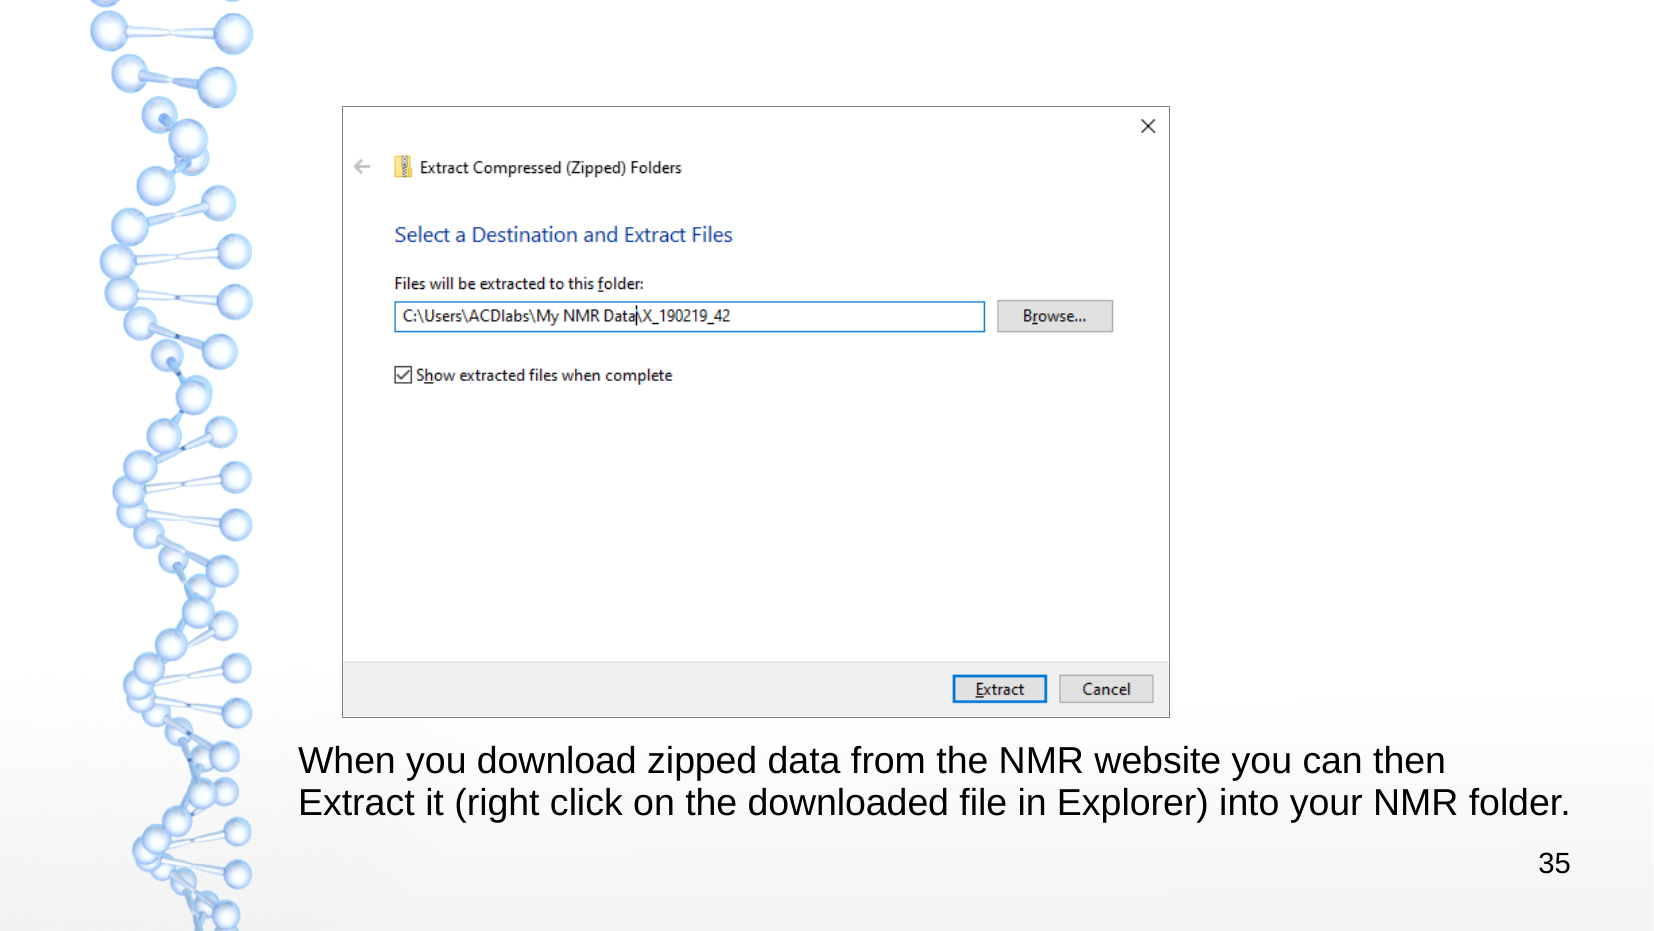

When you download zipped data from the NMR website you can then
Extract it (right click on the downloaded file in Explorer) into your NMR folder.
35